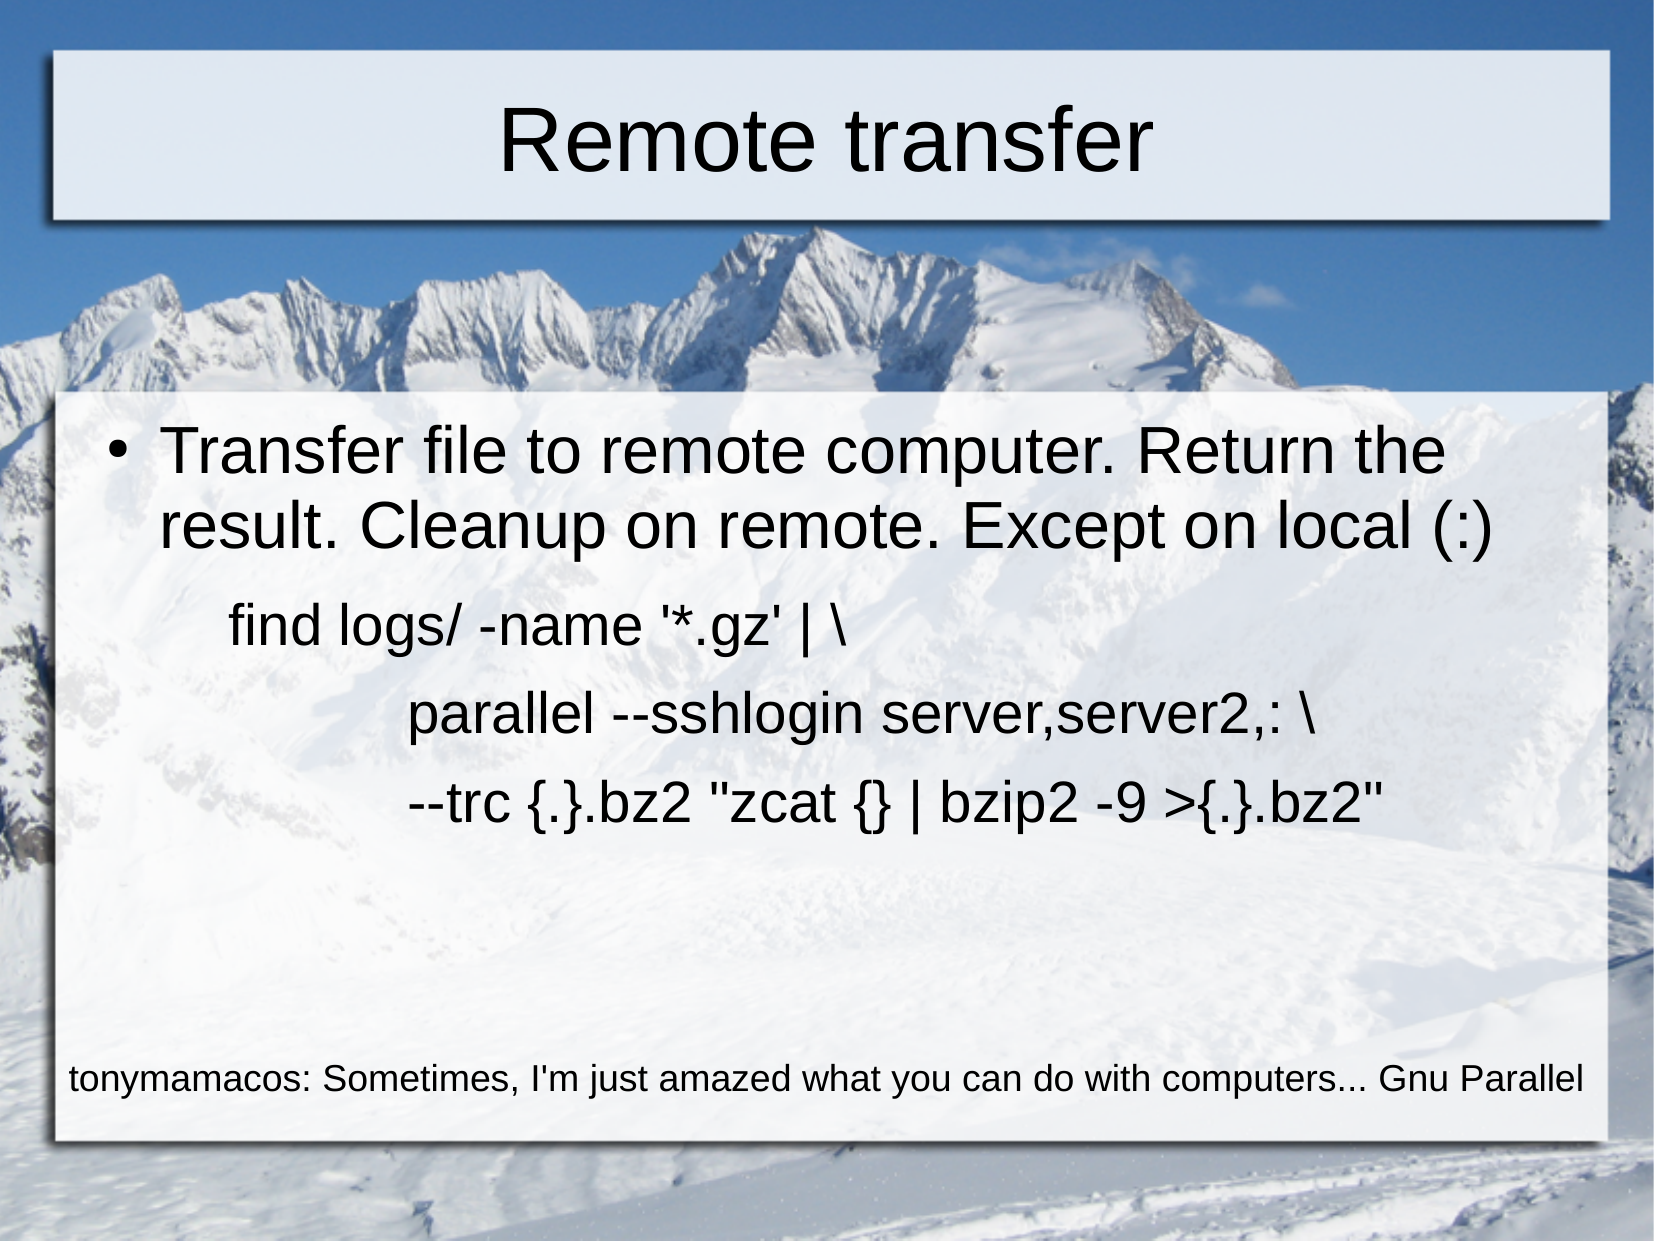

# Remote transfer
Transfer file to remote computer. Return the result. Cleanup on remote. Except on local (:)
find logs/ -name '*.gz' | \
 parallel --sshlogin server,server2,: \
 --trc {.}.bz2 "zcat {} | bzip2 -9 >{.}.bz2"
tonymamacos: Sometimes, I'm just amazed what you can do with computers... Gnu Parallel